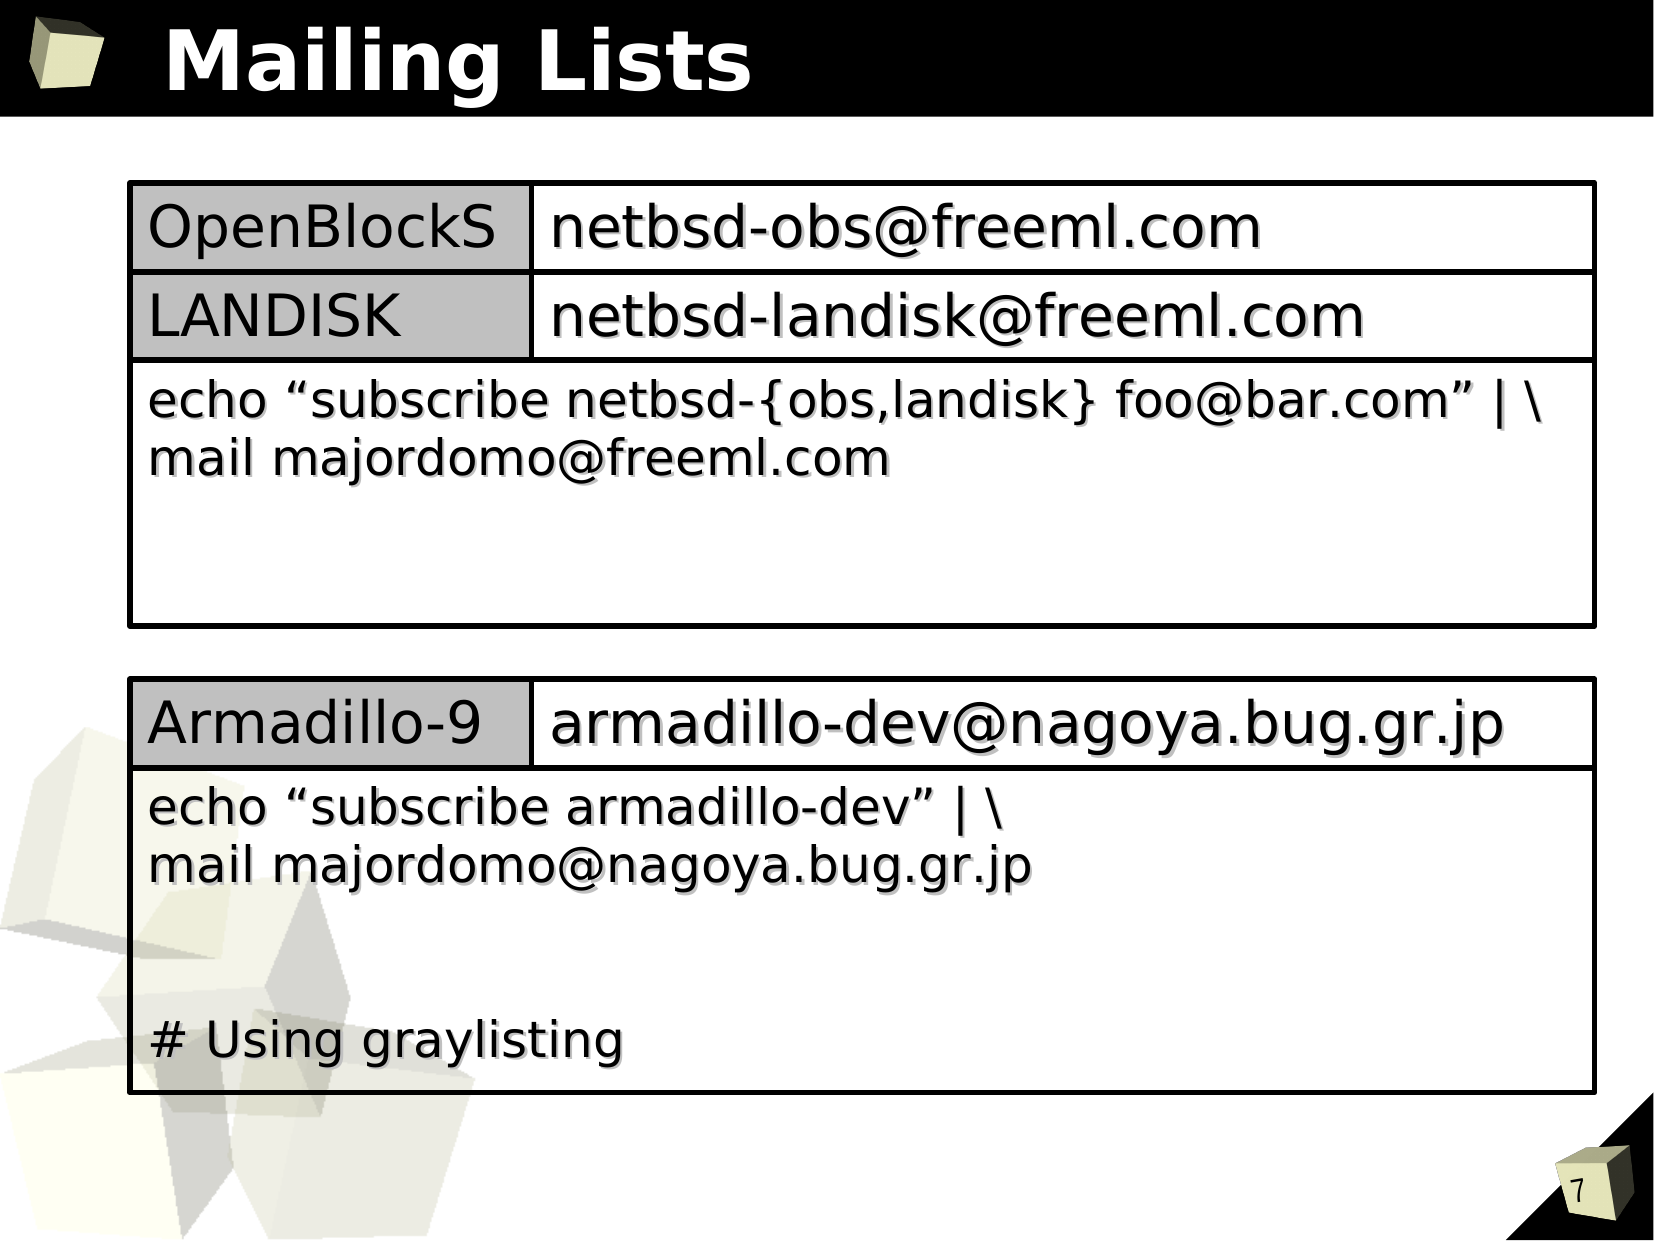

Mailing Lists
OpenBlockS
netbsd-obs@freeml.com
LANDISK
netbsd-landisk@freeml.com
echo “subscribe netbsd-{obs,landisk} foo@bar.com” | \
mail majordomo@freeml.com
Armadillo-9
armadillo-dev@nagoya.bug.gr.jp
echo “subscribe armadillo-dev” | \
mail majordomo@nagoya.bug.gr.jp
# Using graylisting